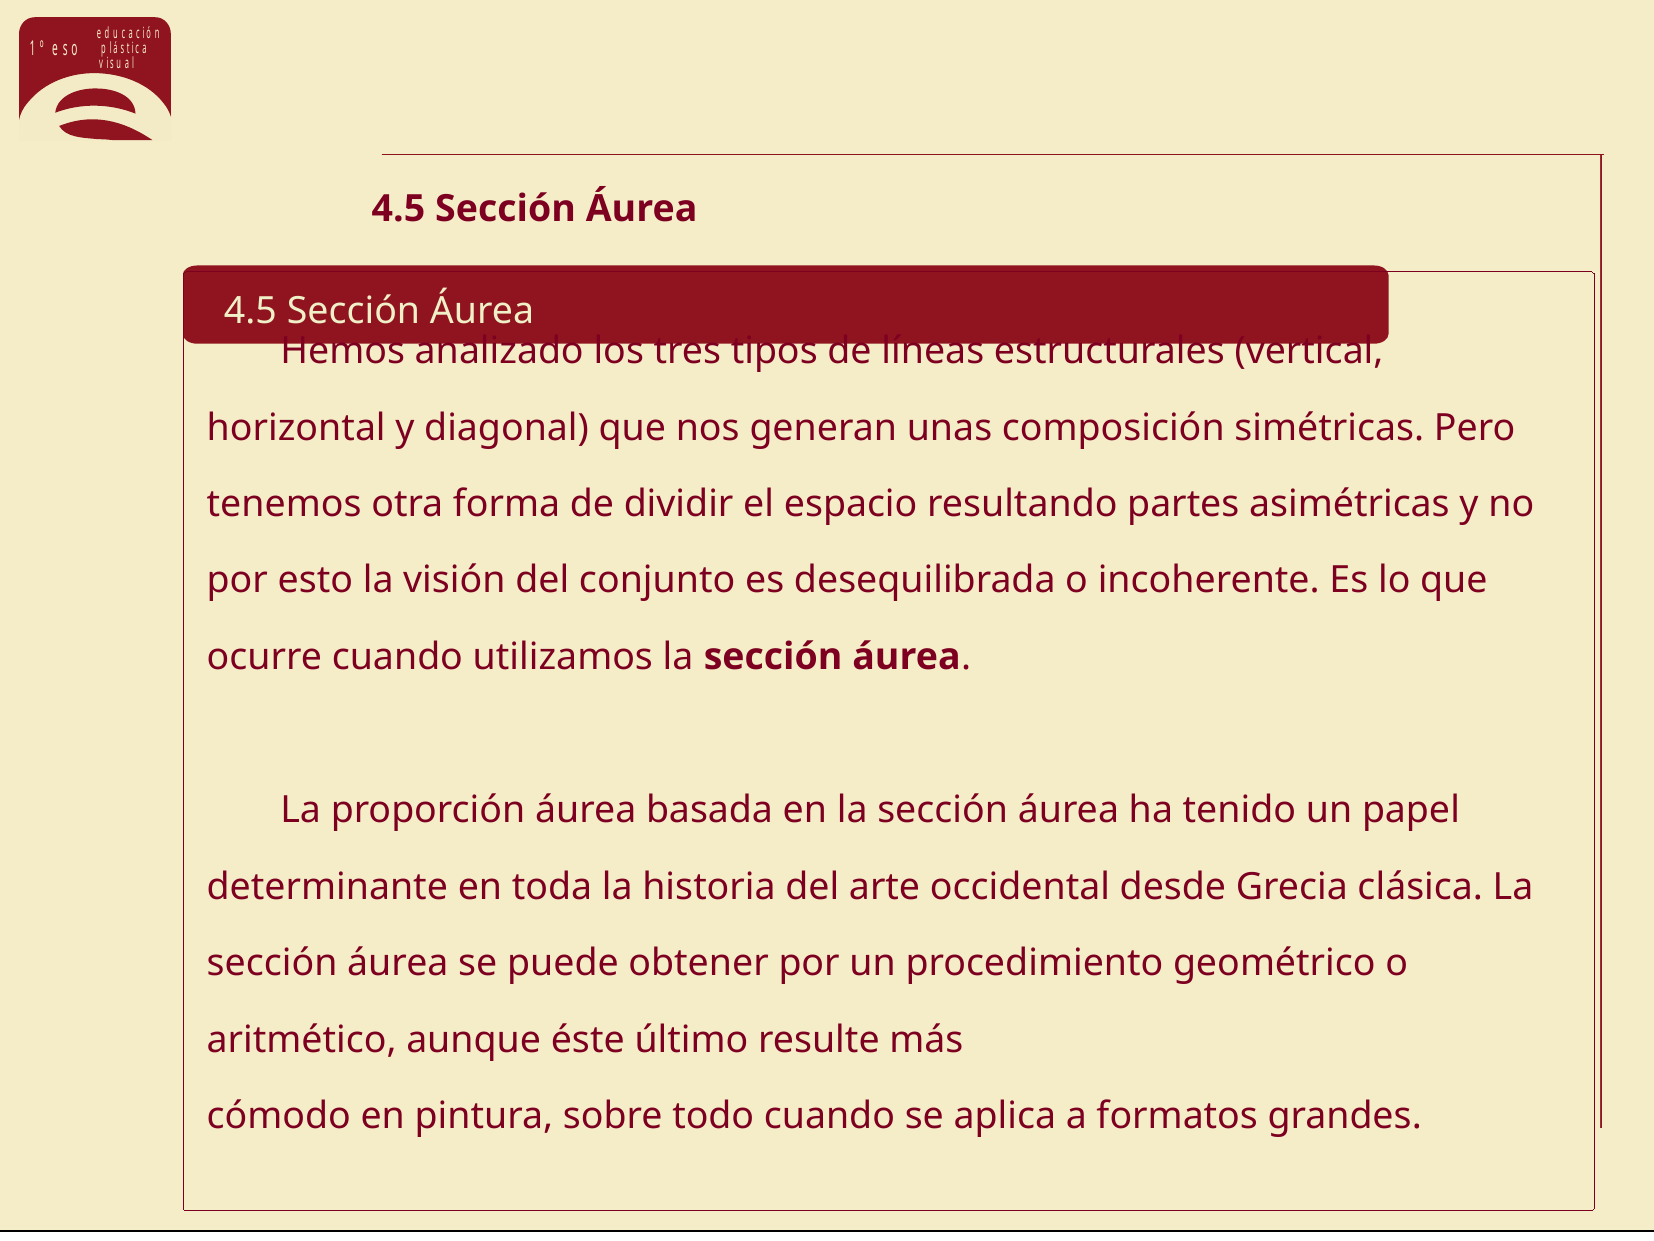

4.5 Sección Áurea
	4.5 Sección Áurea
#
	Hemos analizado los tres tipos de líneas estructurales (vertical, horizontal y diagonal) que nos generan unas composición simétricas. Pero tenemos otra forma de dividir el espacio resultando partes asimétricas y no por esto la visión del conjunto es desequilibrada o incoherente. Es lo que ocurre cuando utilizamos la sección áurea.
	La proporción áurea basada en la sección áurea ha tenido un papel determinante en toda la historia del arte occidental desde Grecia clásica. La sección áurea se puede obtener por un procedimiento geométrico o aritmético, aunque éste último resulte más
cómodo en pintura, sobre todo cuando se aplica a formatos grandes.